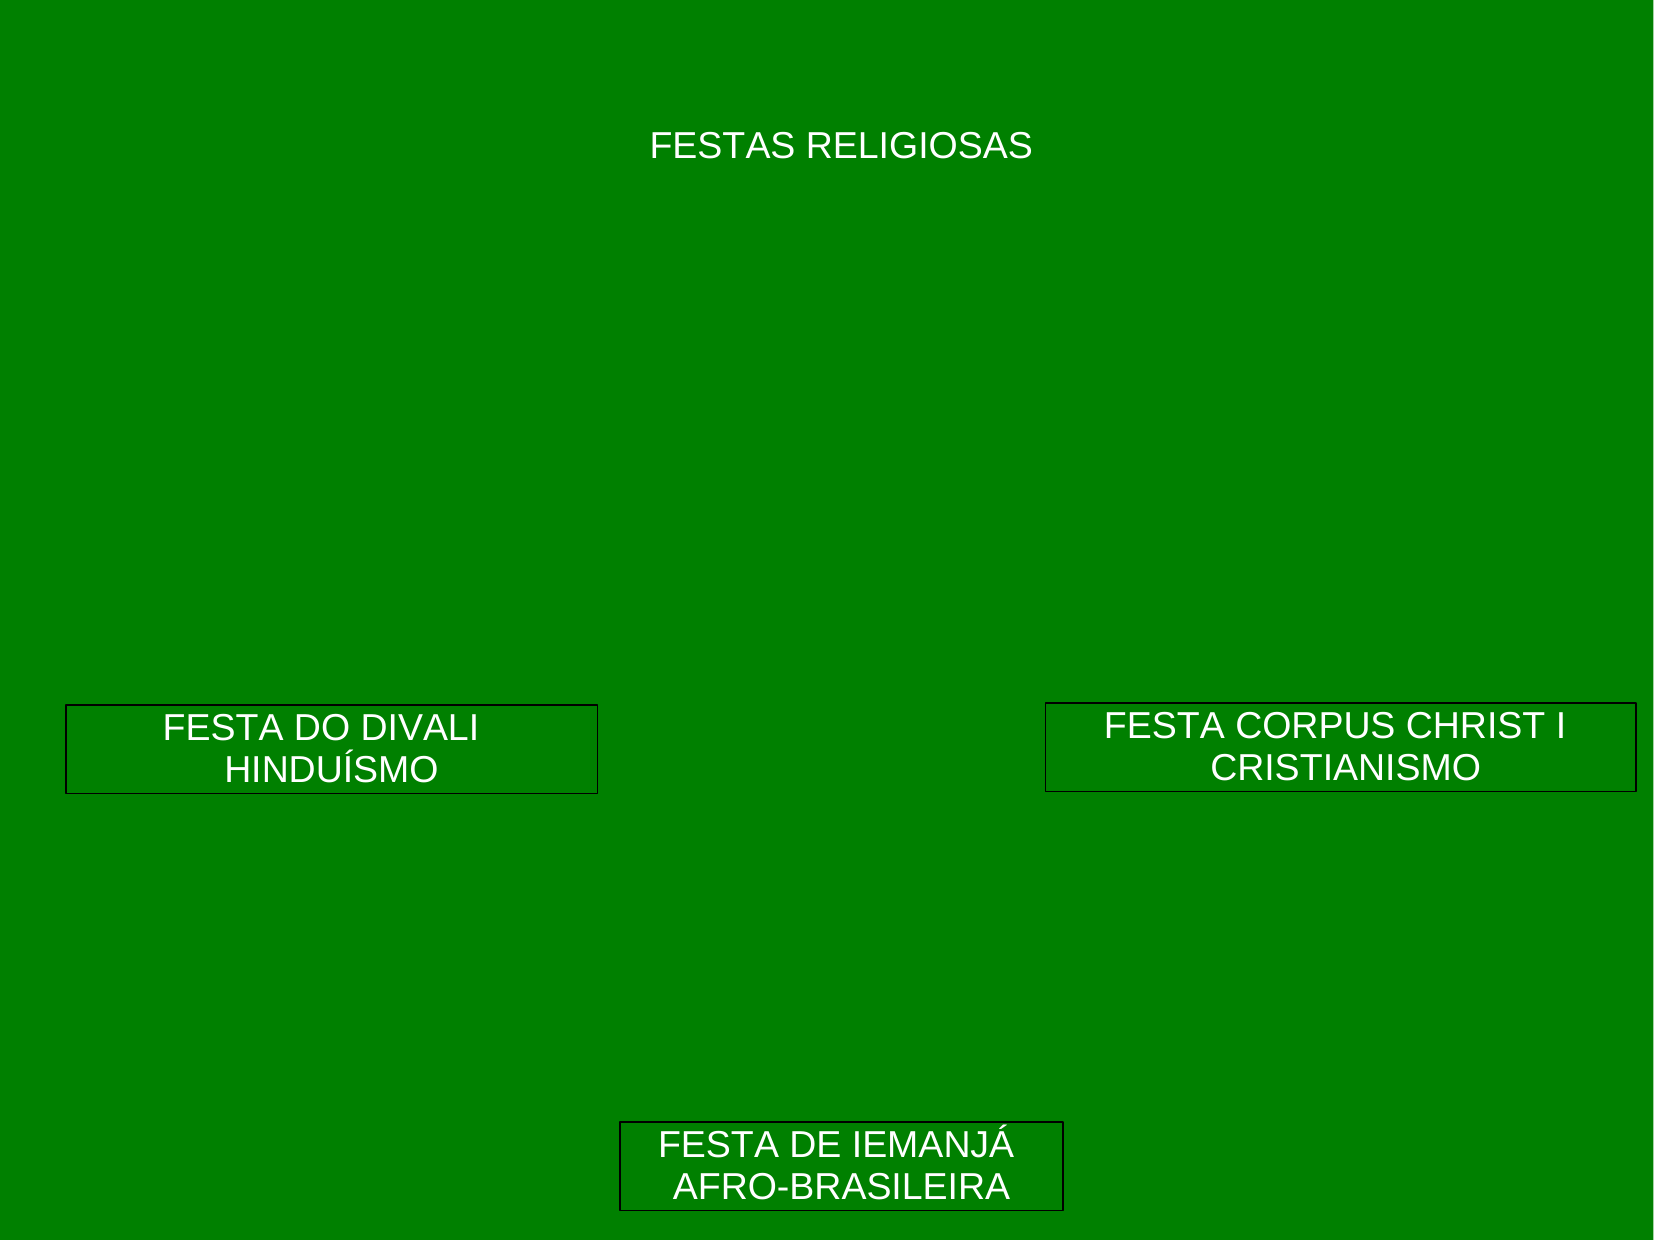

FESTAS RELIGIOSAS
FESTA CORPUS CHRIST I
 CRISTIANISMO
FESTA DO DIVALI
HINDUÍSMO
FESTA DE IEMANJÁ
AFRO-BRASILEIRA